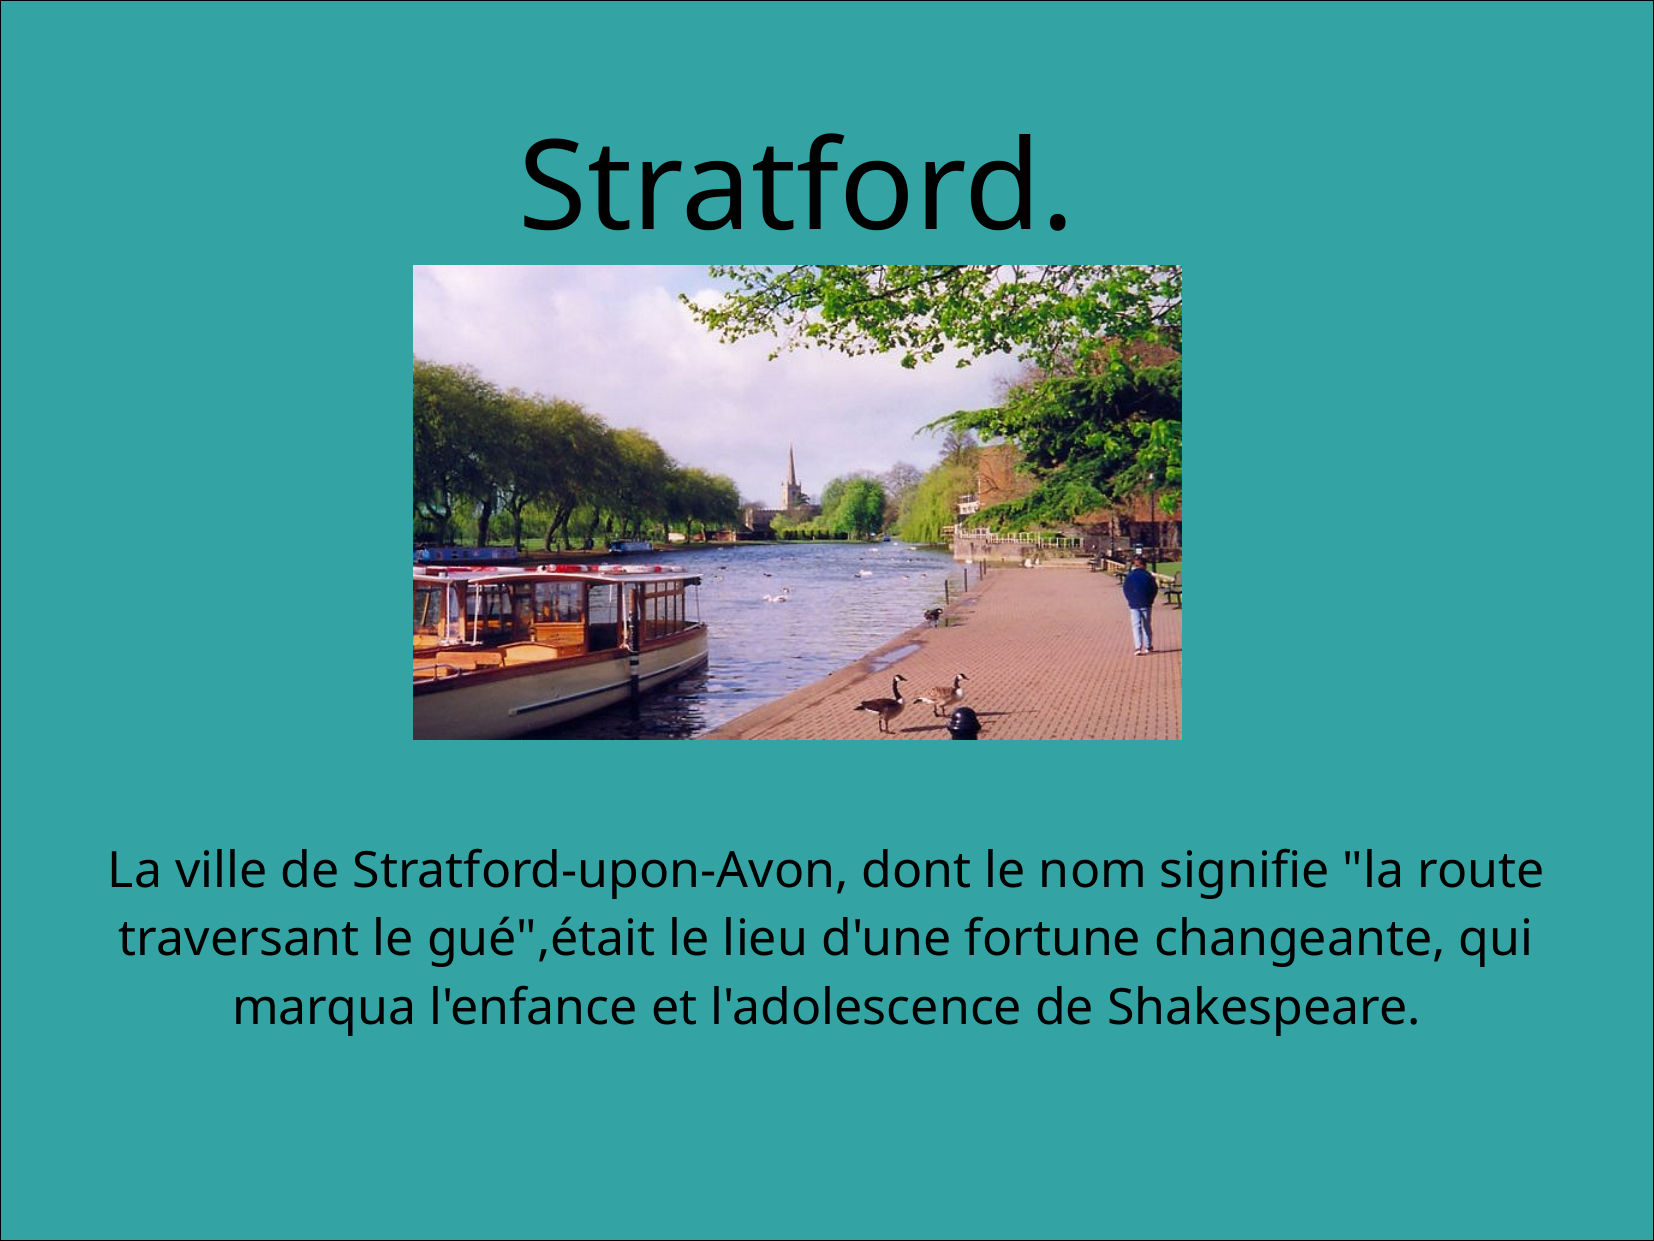

Stratford.
La ville de Stratford-upon-Avon, dont le nom signifie "la route traversant le gué",était le lieu d'une fortune changeante, qui marqua l'enfance et l'adolescence de Shakespeare.